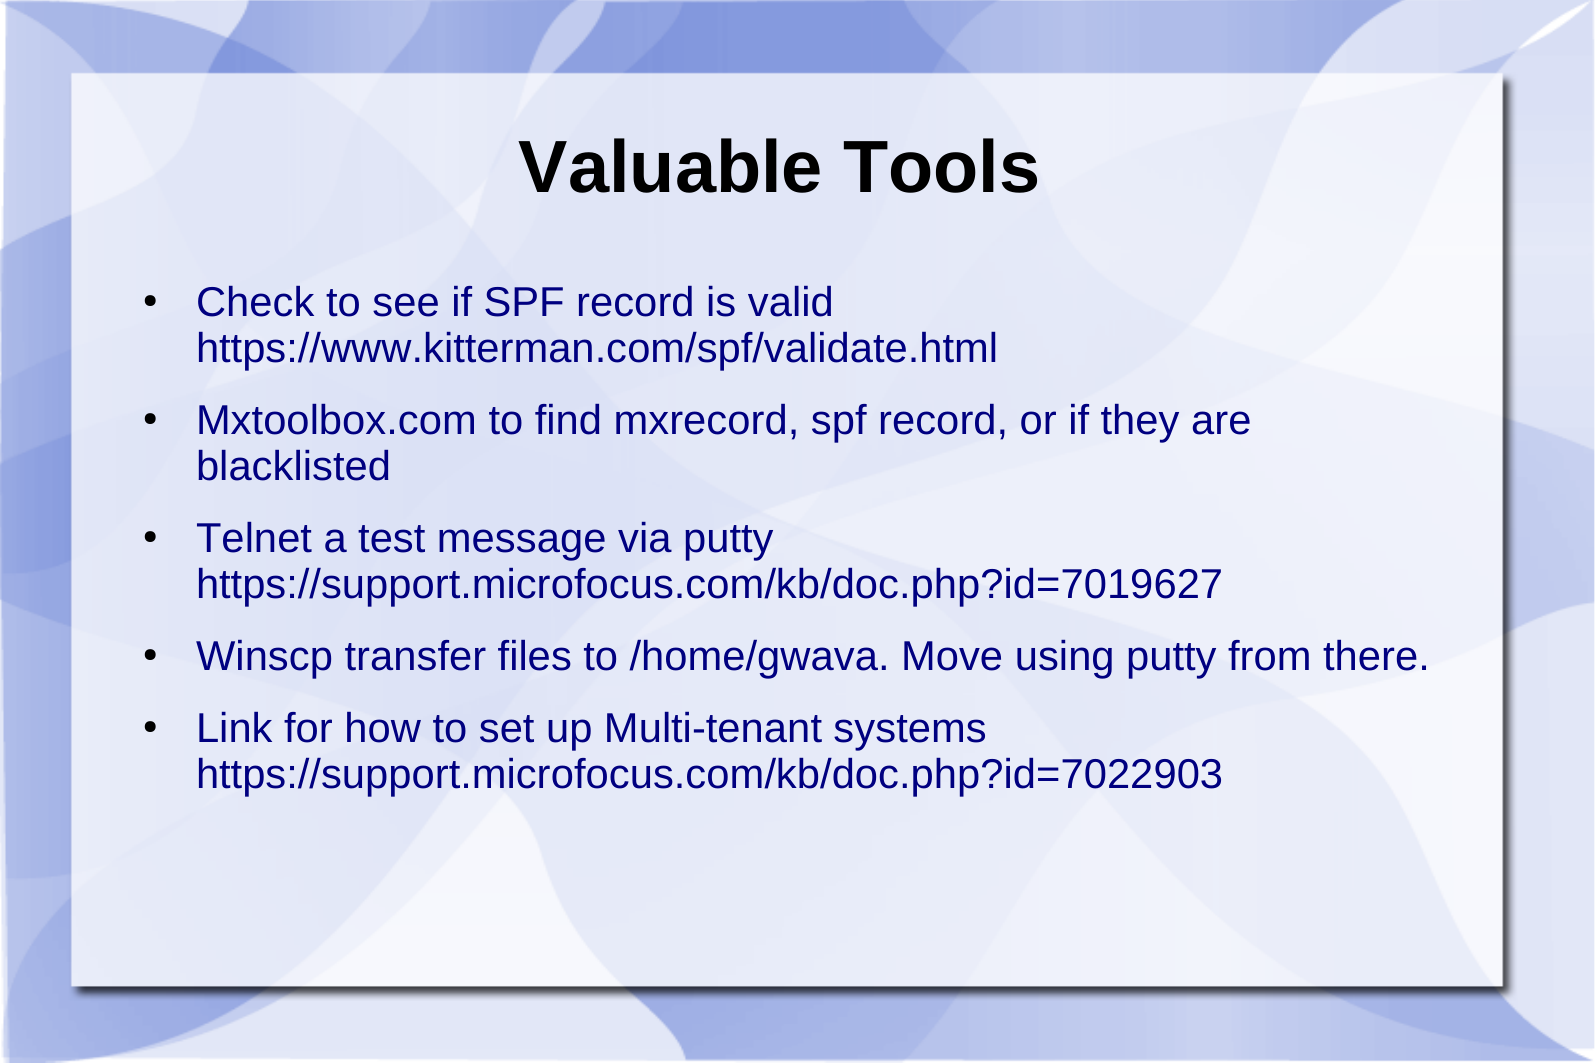

# Valuable Tools
Check to see if SPF record is valid https://www.kitterman.com/spf/validate.html
Mxtoolbox.com to find mxrecord, spf record, or if they are blacklisted
Telnet a test message via putty https://support.microfocus.com/kb/doc.php?id=7019627
Winscp transfer files to /home/gwava. Move using putty from there.
Link for how to set up Multi-tenant systems https://support.microfocus.com/kb/doc.php?id=7022903